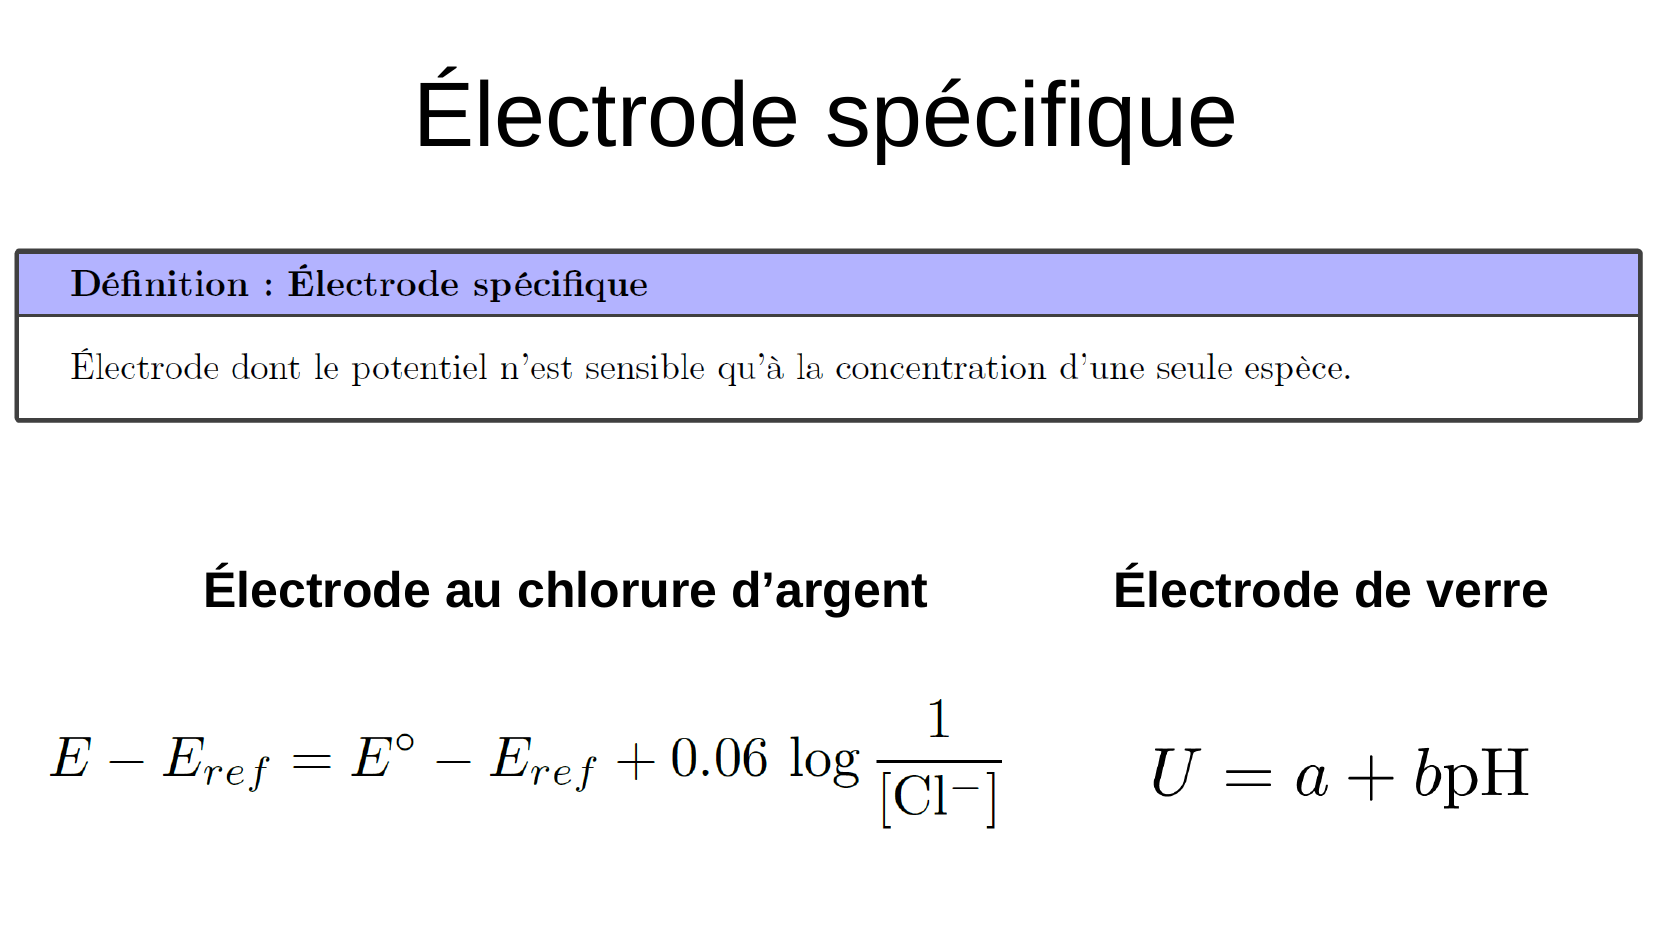

# Électrode spécifique
Électrode au chlorure d’argent
Électrode de verre